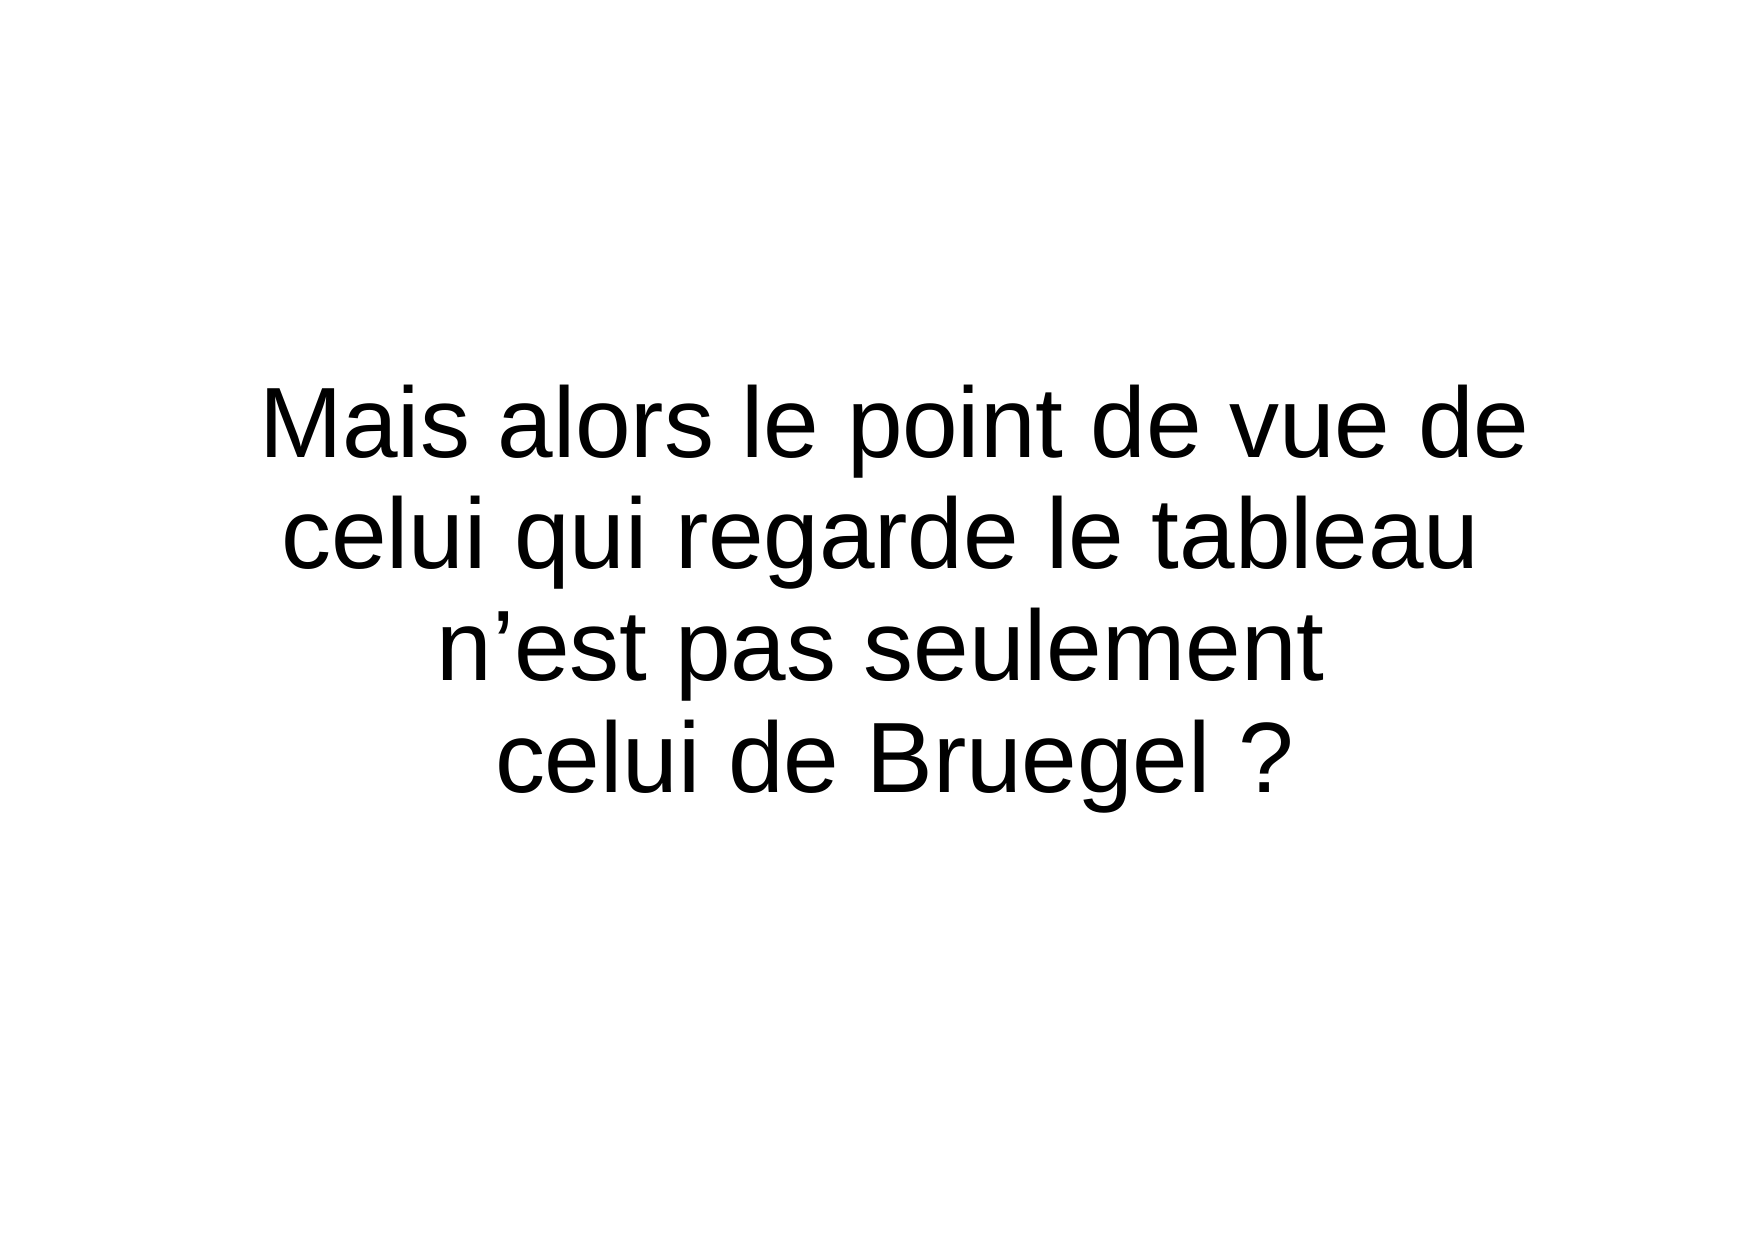

Mais alors le point de vue de celui qui regarde le tableau
n’est pas seulement
celui de Bruegel ?